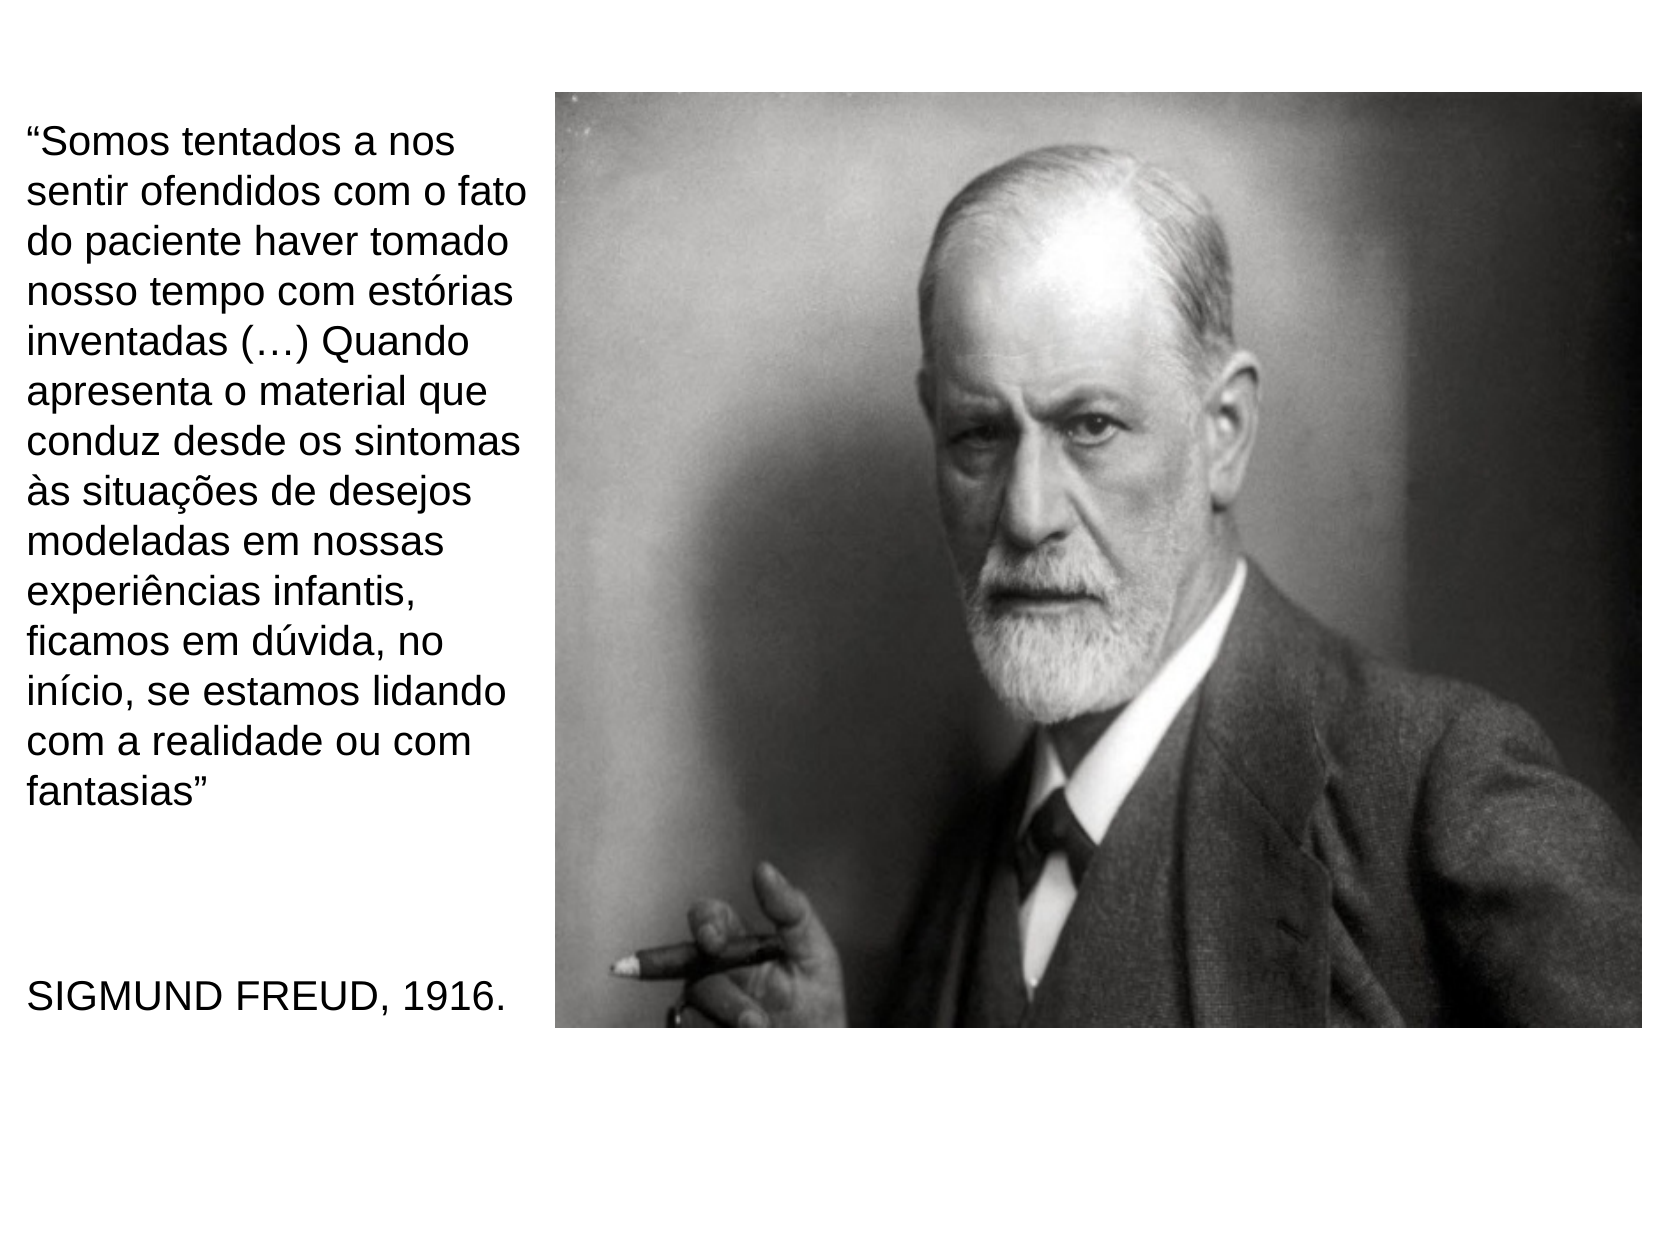

“Somos tentados a nos sentir ofendidos com o fato do paciente haver tomado nosso tempo com estórias inventadas (…) Quando apresenta o material que conduz desde os sintomas às situações de desejos modeladas em nossas experiências infantis, ficamos em dúvida, no início, se estamos lidando com a realidade ou com fantasias”
SIGMUND FREUD, 1916.